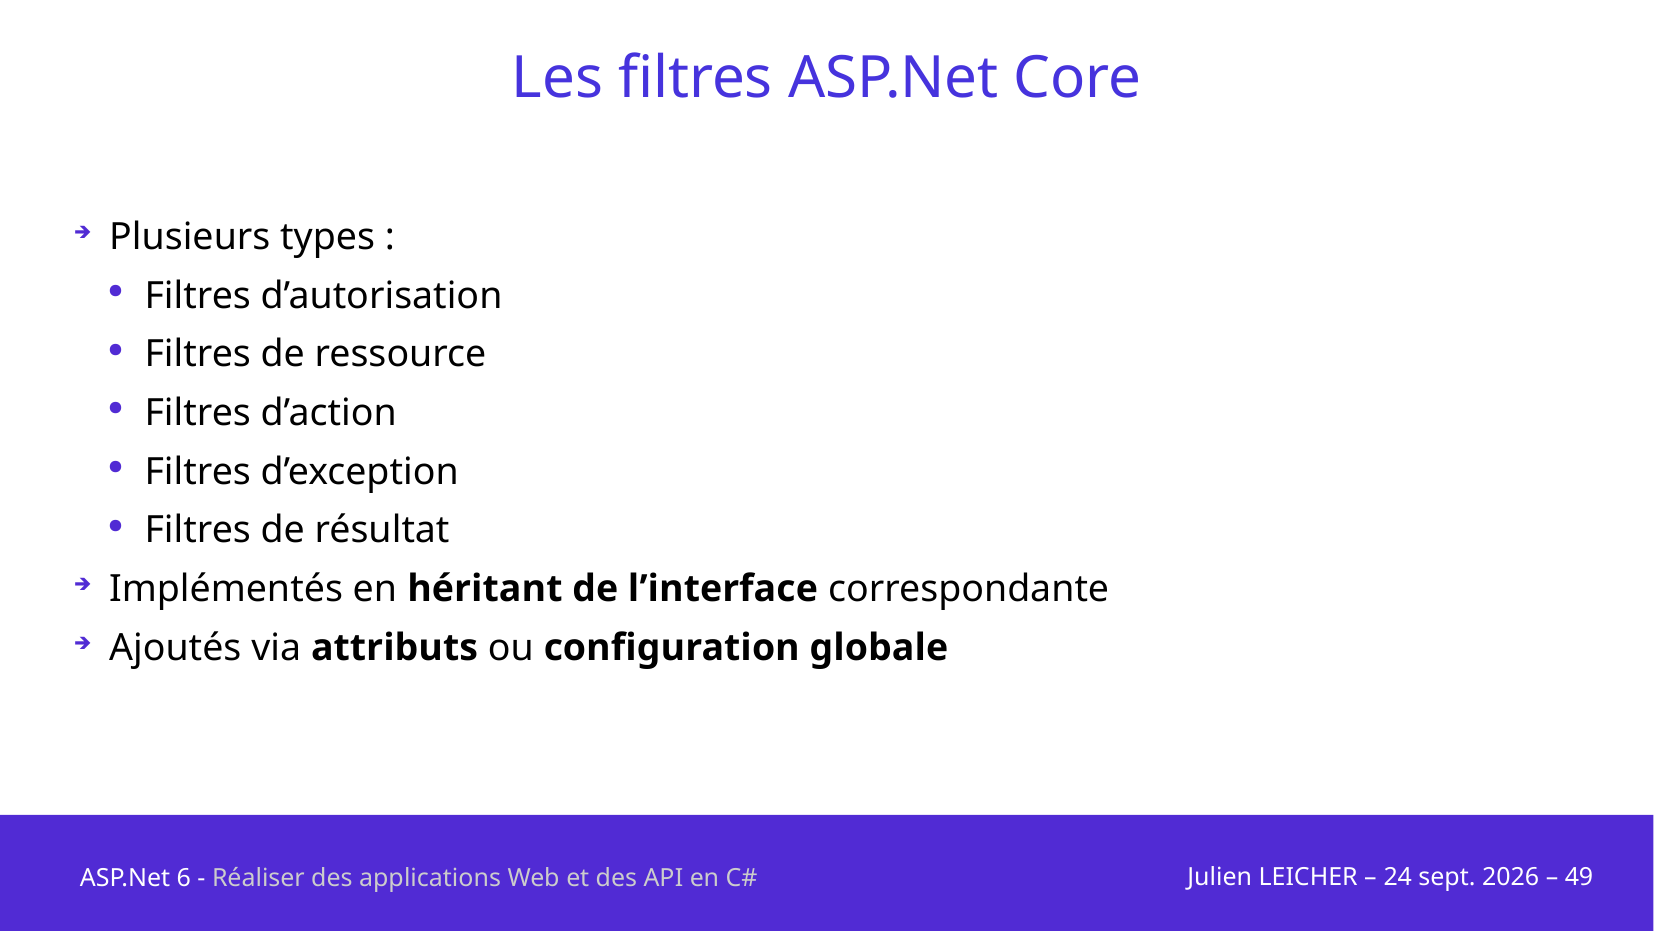

Les filtres ASP.Net Core
Plusieurs types :
Filtres d’autorisation
Filtres de ressource
Filtres d’action
Filtres d’exception
Filtres de résultat
Implémentés en héritant de l’interface correspondante
Ajoutés via attributs ou configuration globale
Julien LEICHER – –
ASP.Net 6 - Réaliser des applications Web et des API en C#